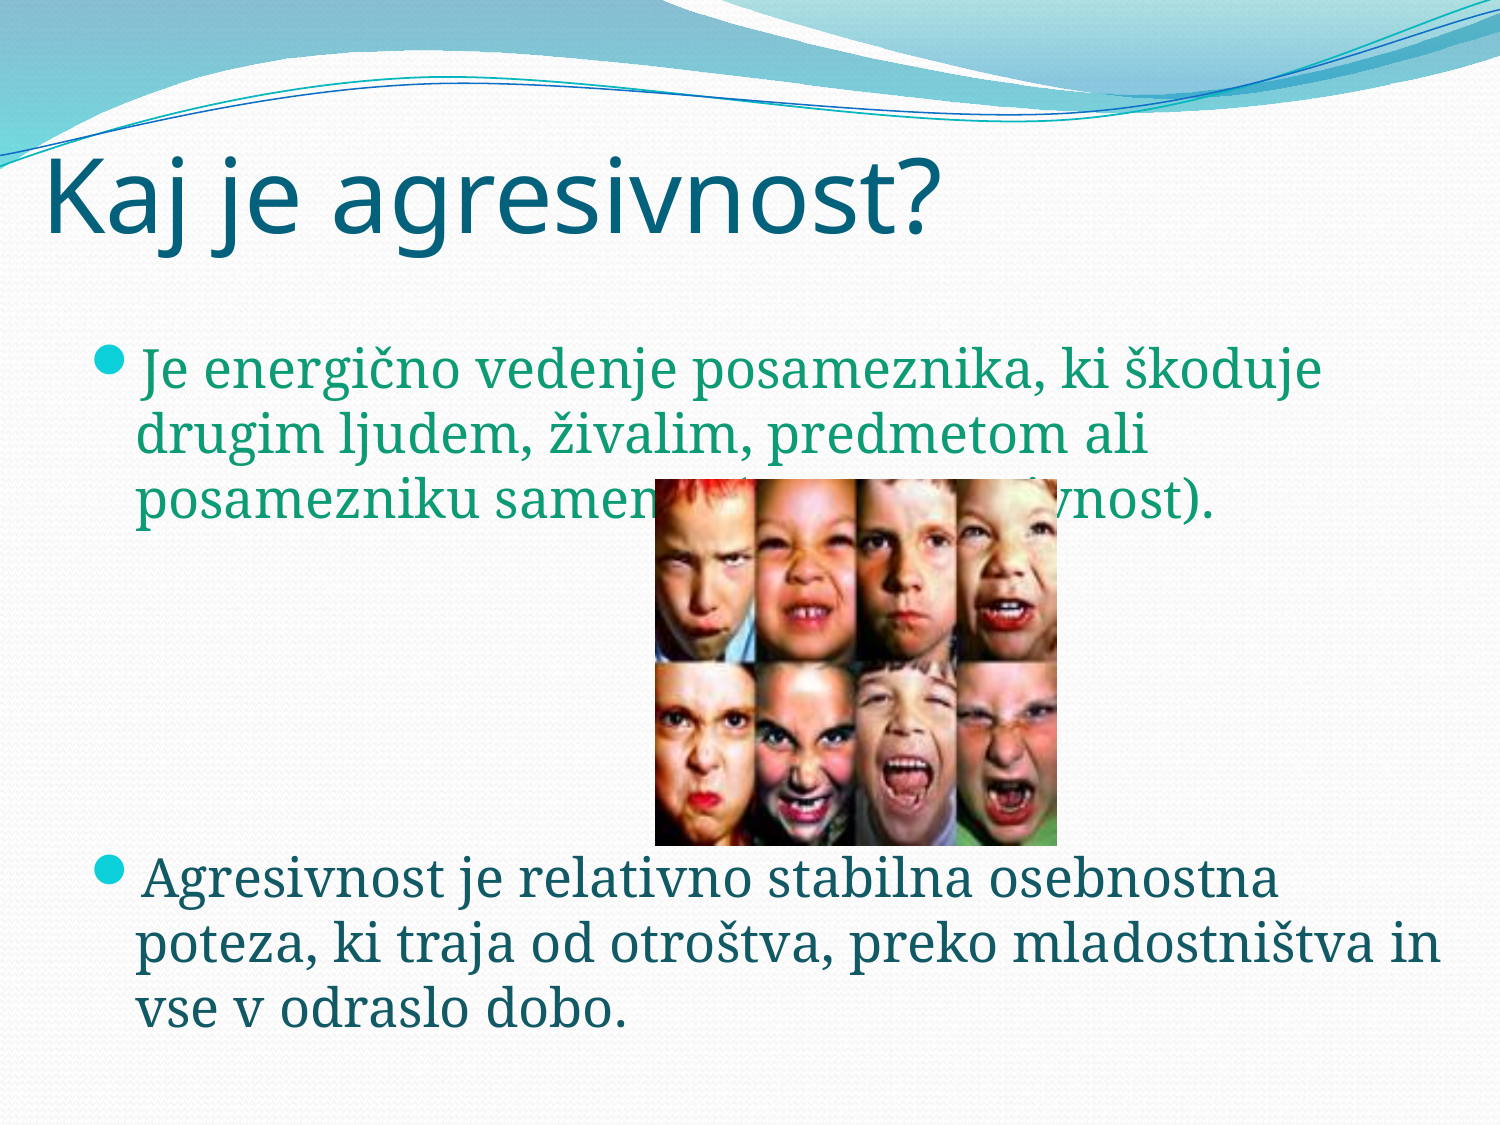

# Kaj je agresivnost?
Je energično vedenje posameznika, ki škoduje drugim ljudem, živalim, predmetom ali posamezniku samemu (samoagresivnost).
Agresivnost je relativno stabilna osebnostna poteza, ki traja od otroštva, preko mladostništva in vse v odraslo dobo.